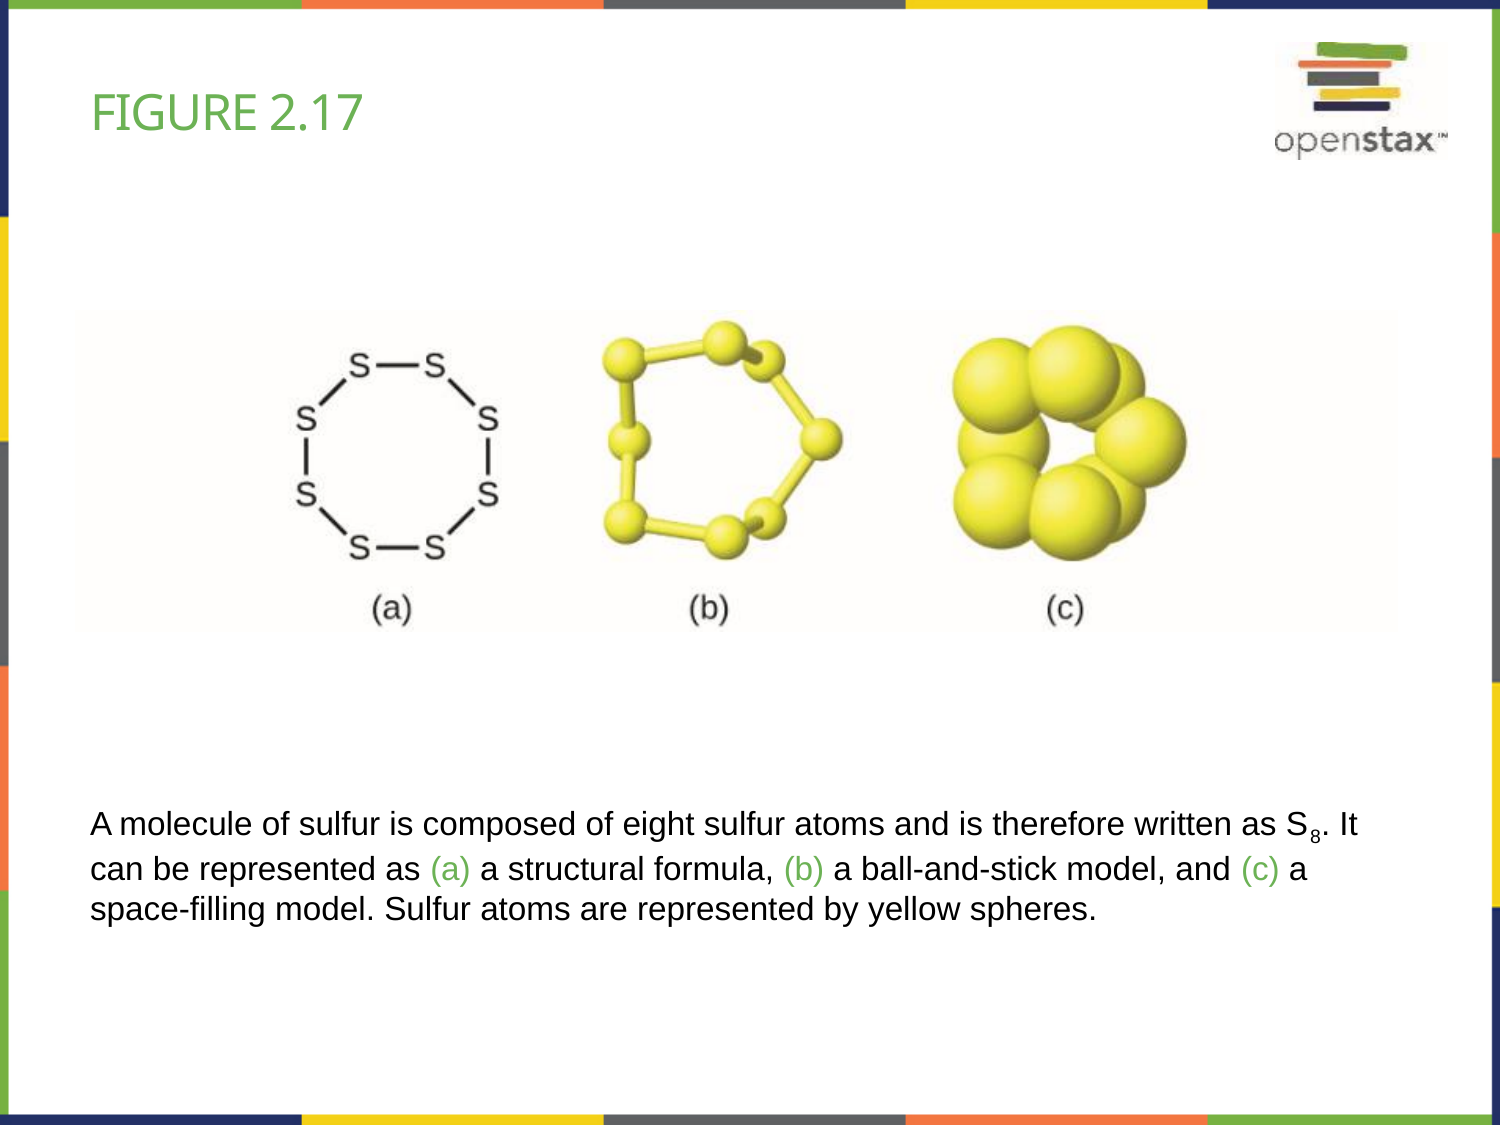

# Figure 2.17
A molecule of sulfur is composed of eight sulfur atoms and is therefore written as S8. It can be represented as (a) a structural formula, (b) a ball-and-stick model, and (c) a space-filling model. Sulfur atoms are represented by yellow spheres.